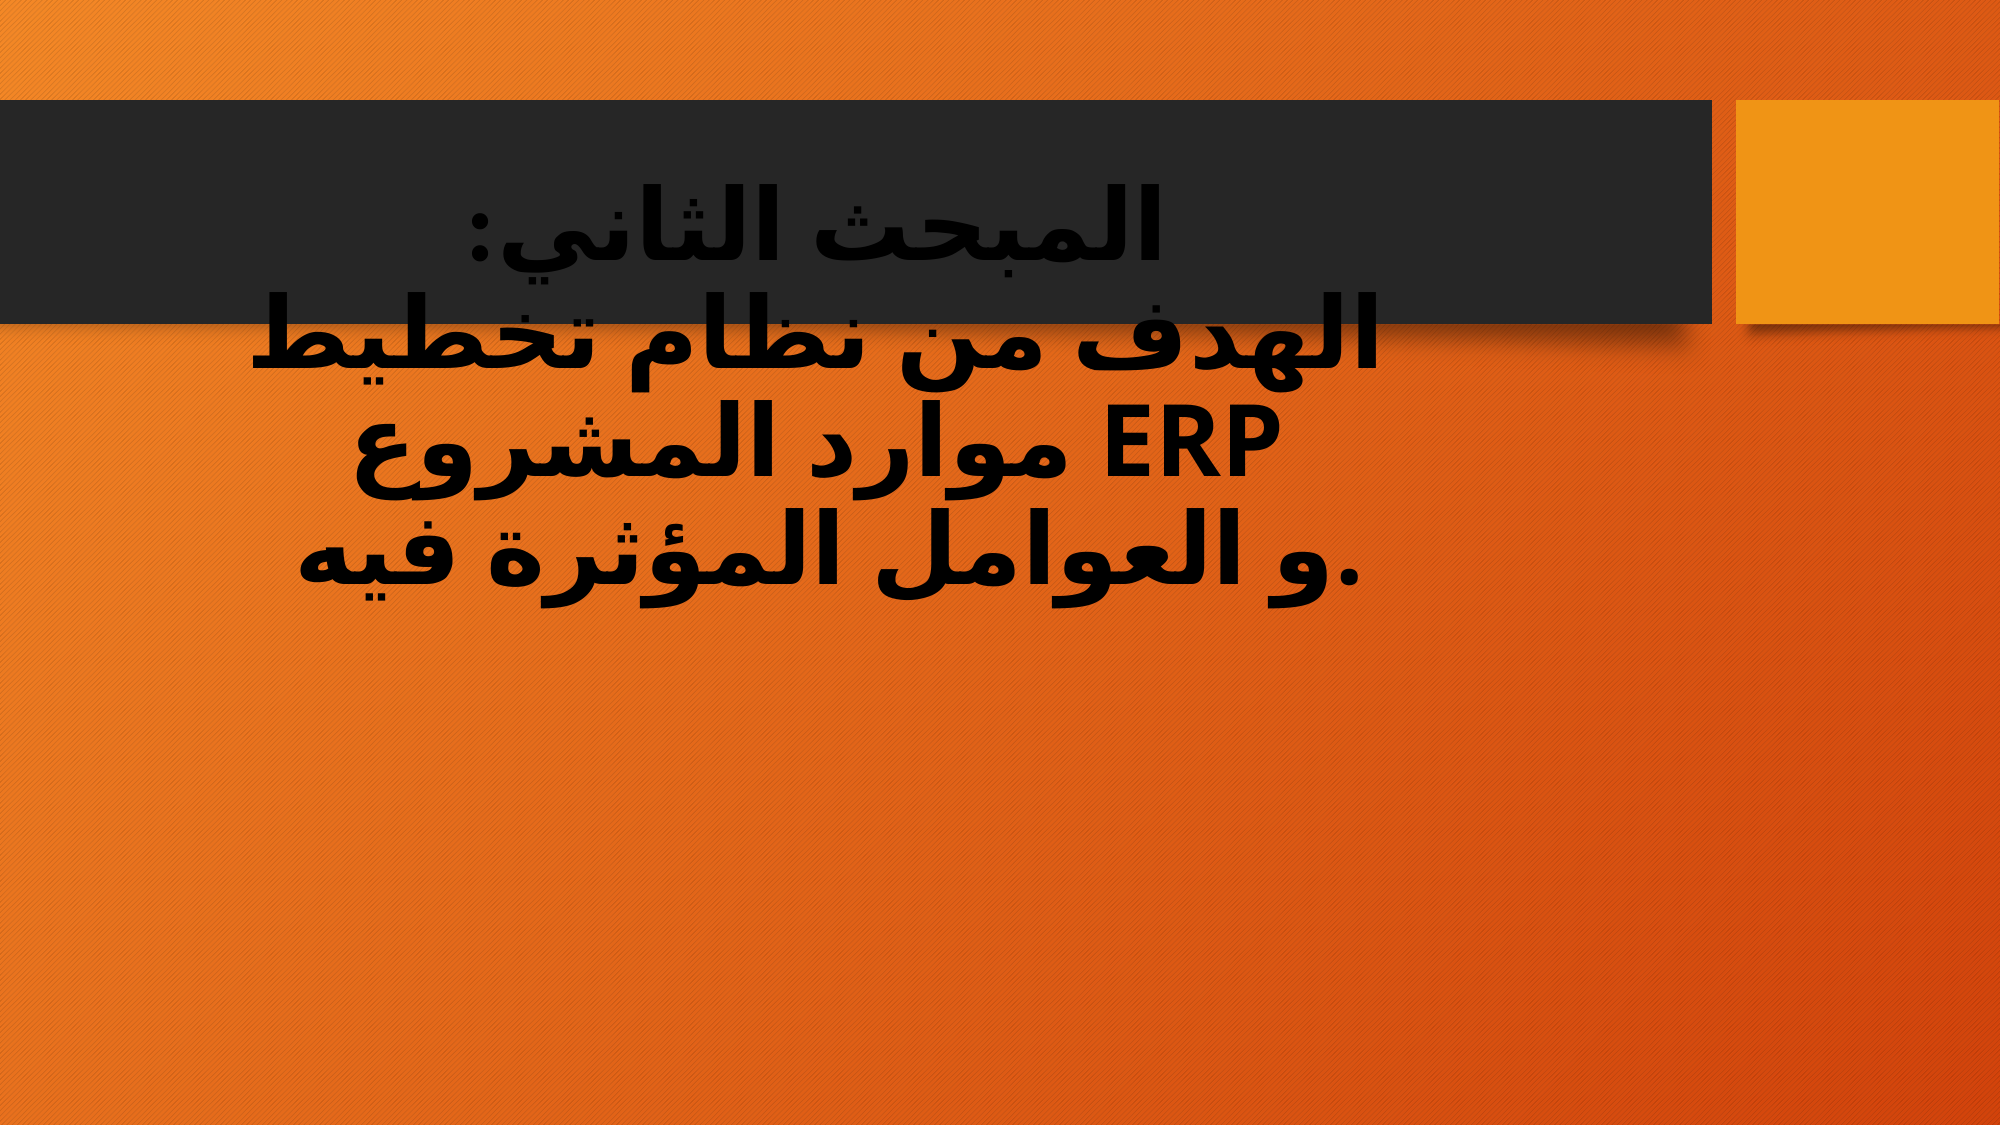

# المبحث الثاني: الهدف من نظام تخطيط موارد المشروع ERP و العوامل المؤثرة فيه.